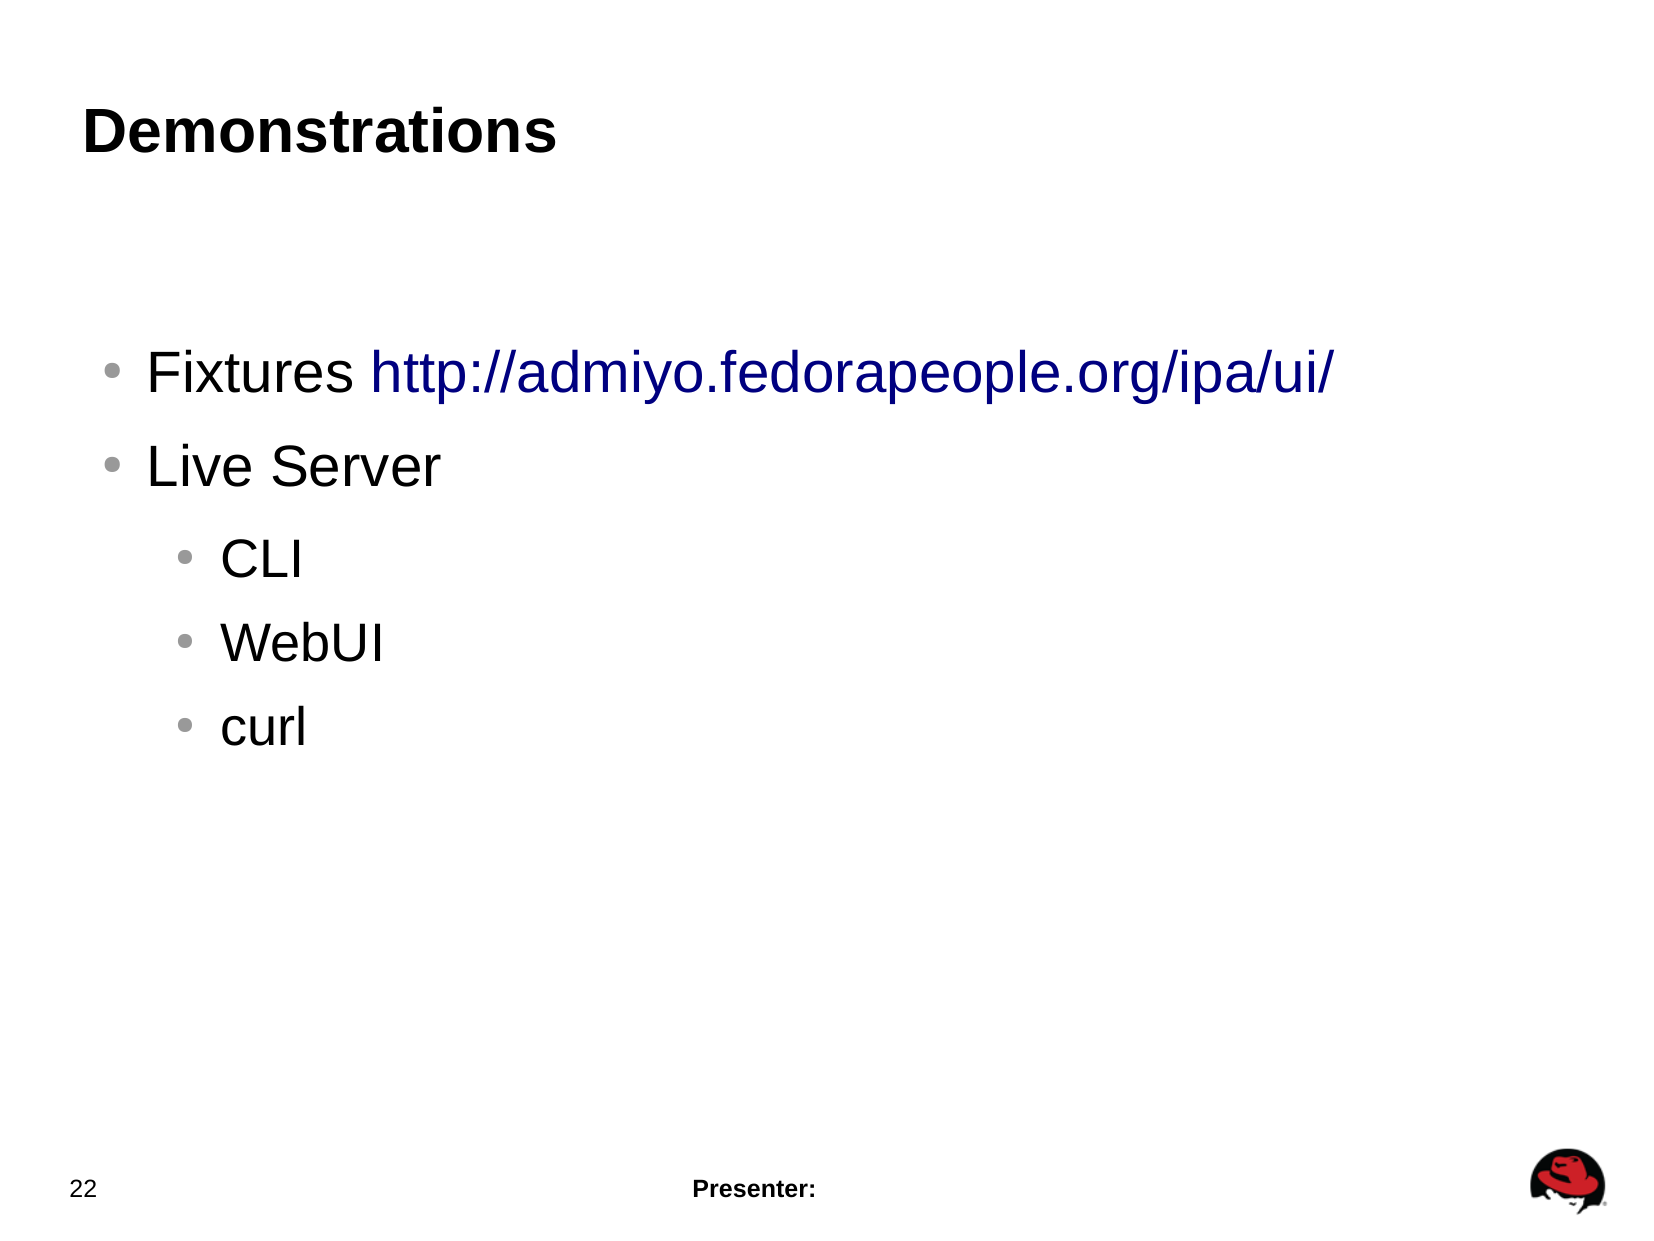

# Demonstrations
Fixtures http://admiyo.fedorapeople.org/ipa/ui/
Live Server
CLI
WebUI
curl